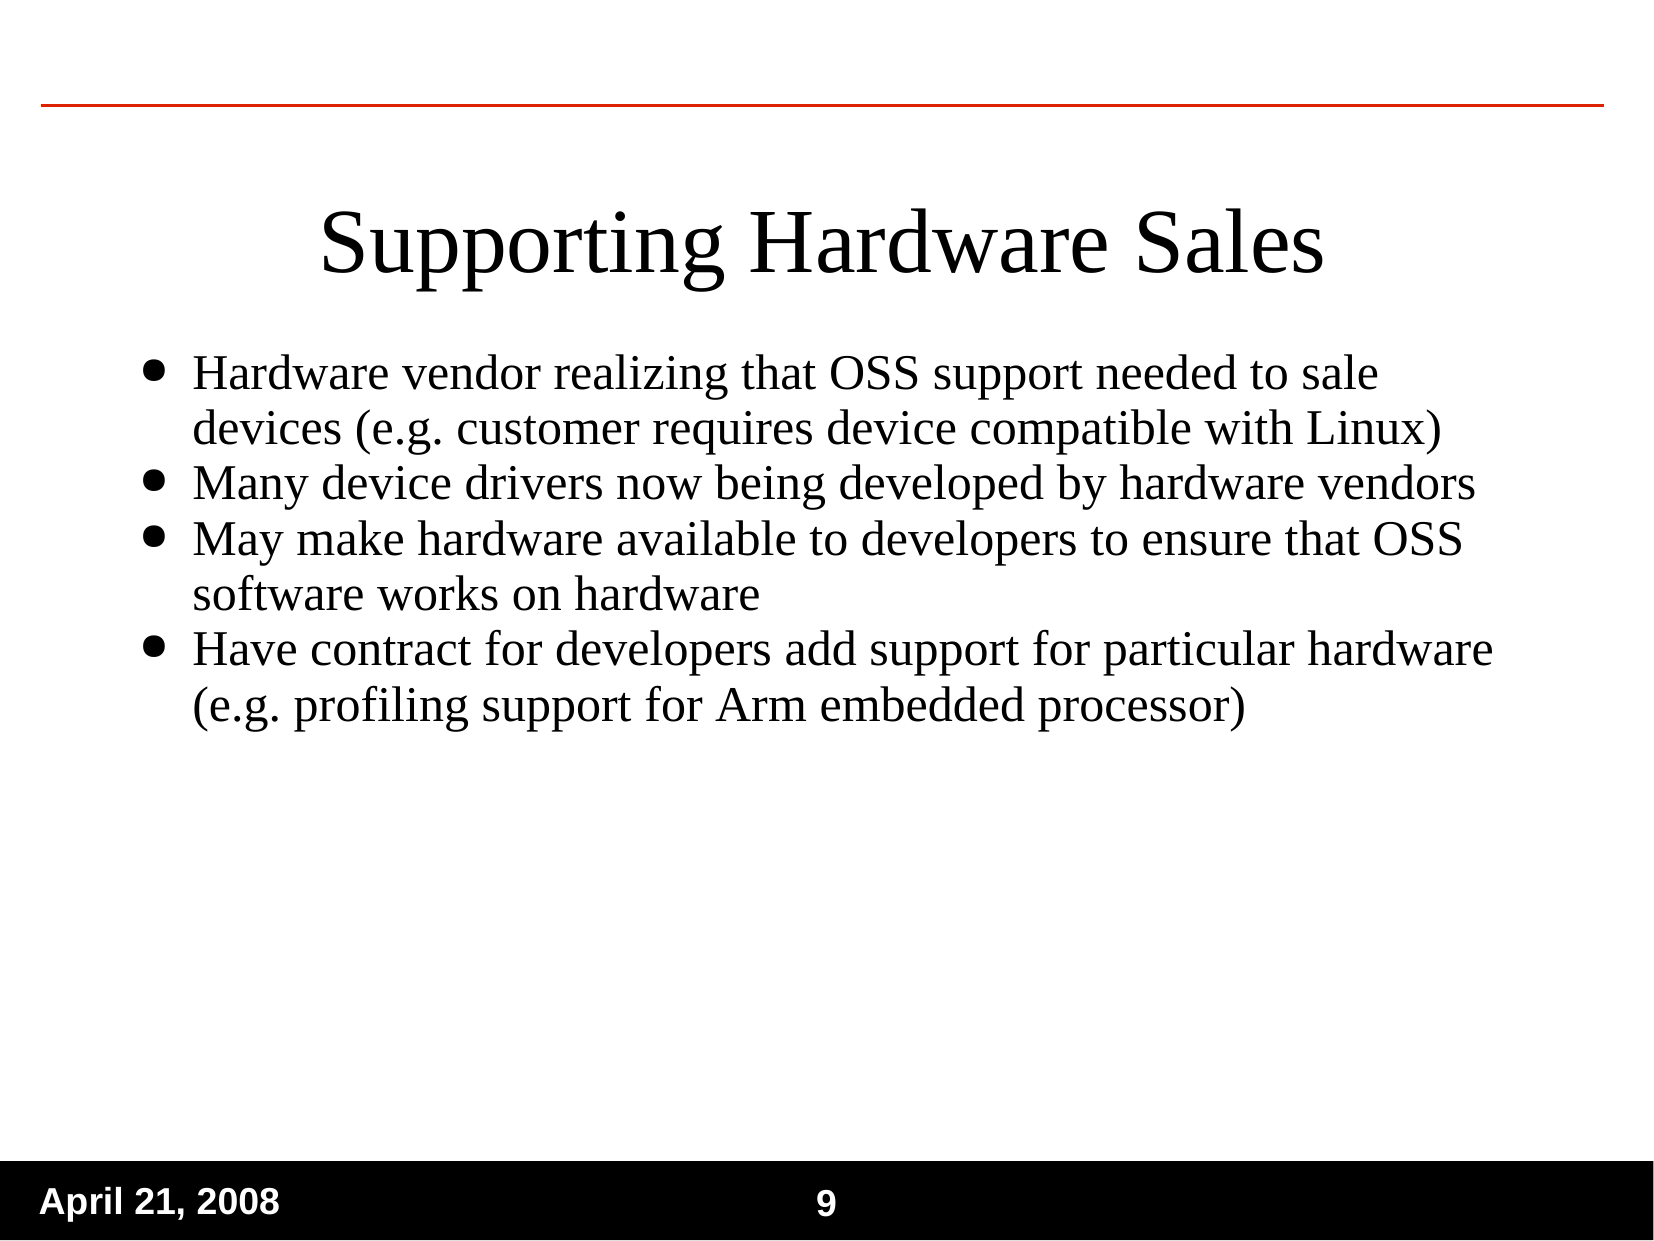

# Supporting Hardware Sales
Hardware vendor realizing that OSS support needed to sale devices (e.g. customer requires device compatible with Linux)
Many device drivers now being developed by hardware vendors
May make hardware available to developers to ensure that OSS software works on hardware
Have contract for developers add support for particular hardware (e.g. profiling support for Arm embedded processor)